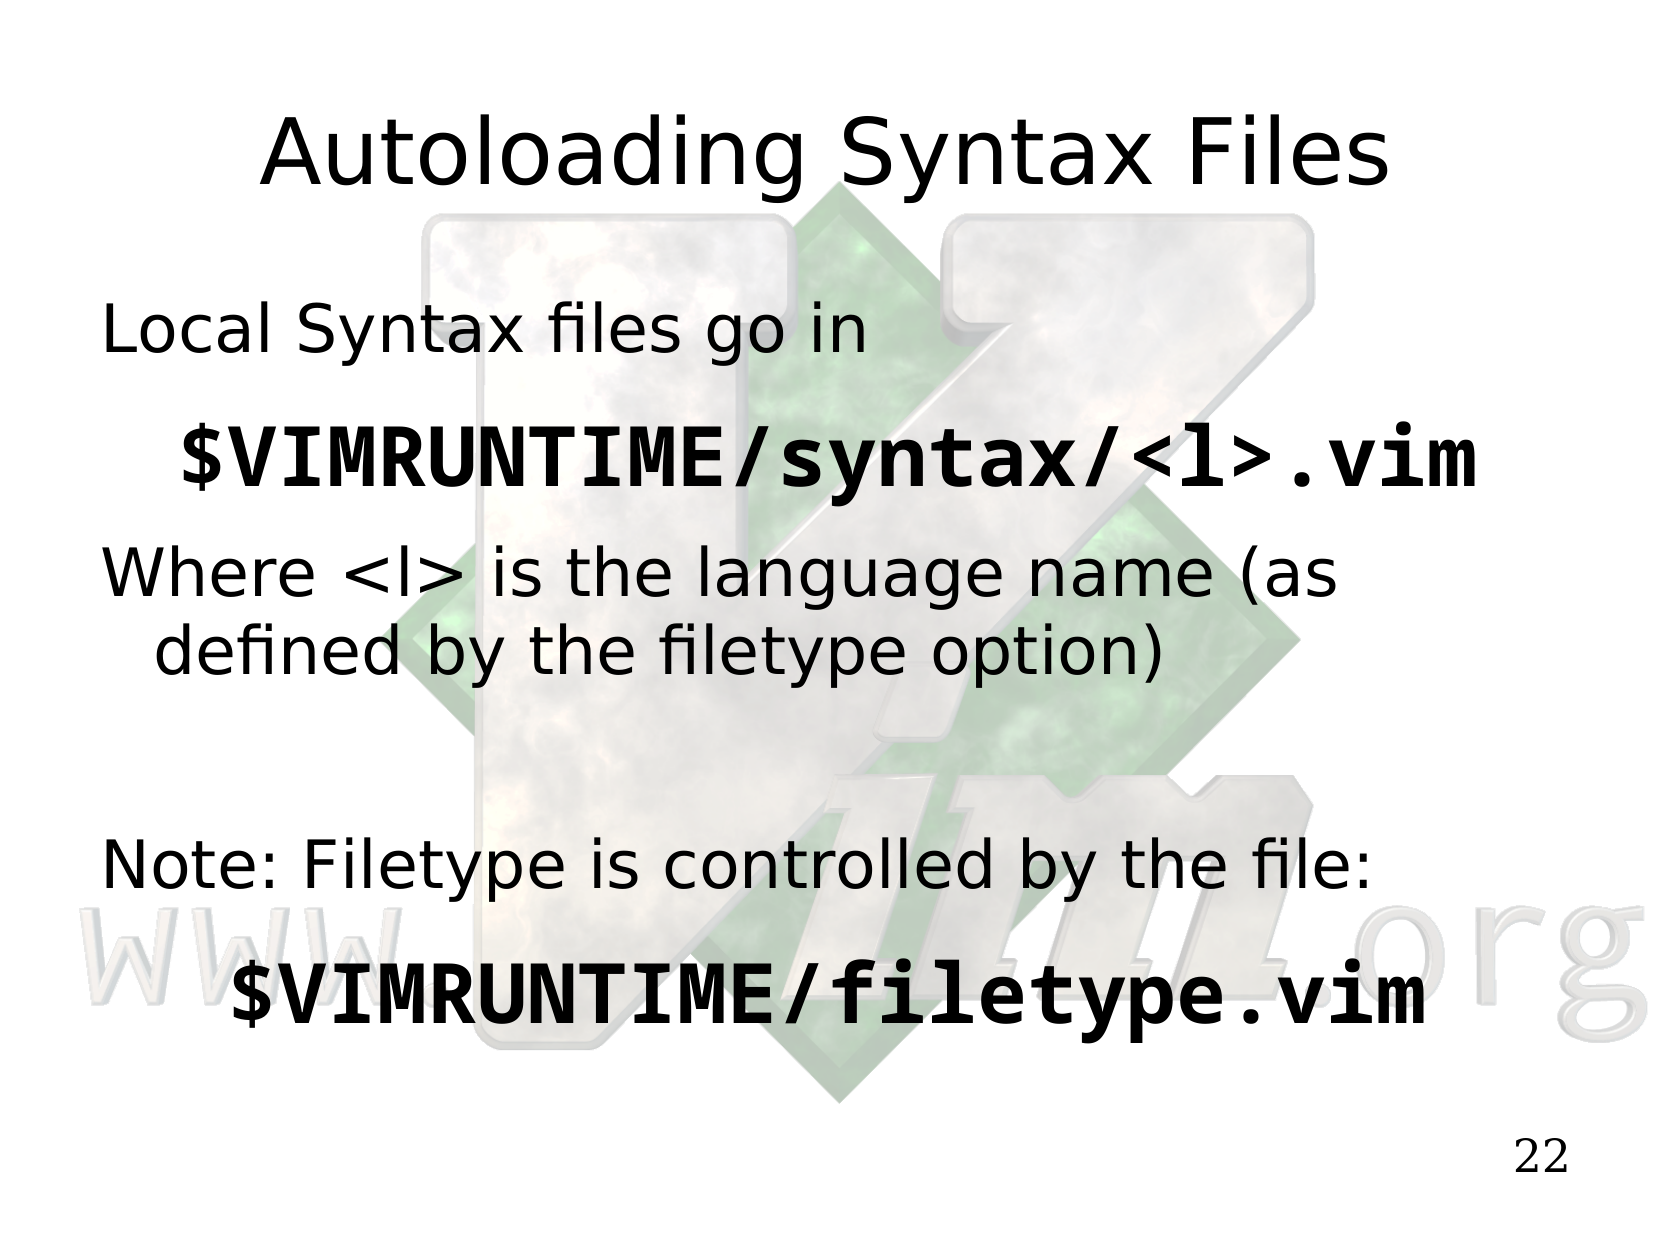

# Autoloading Syntax Files
Local Syntax files go in
$VIMRUNTIME/syntax/<l>.vim
Where <l> is the language name (as defined by the filetype option)
Note: Filetype is controlled by the file:
 $VIMRUNTIME/filetype.vim
22